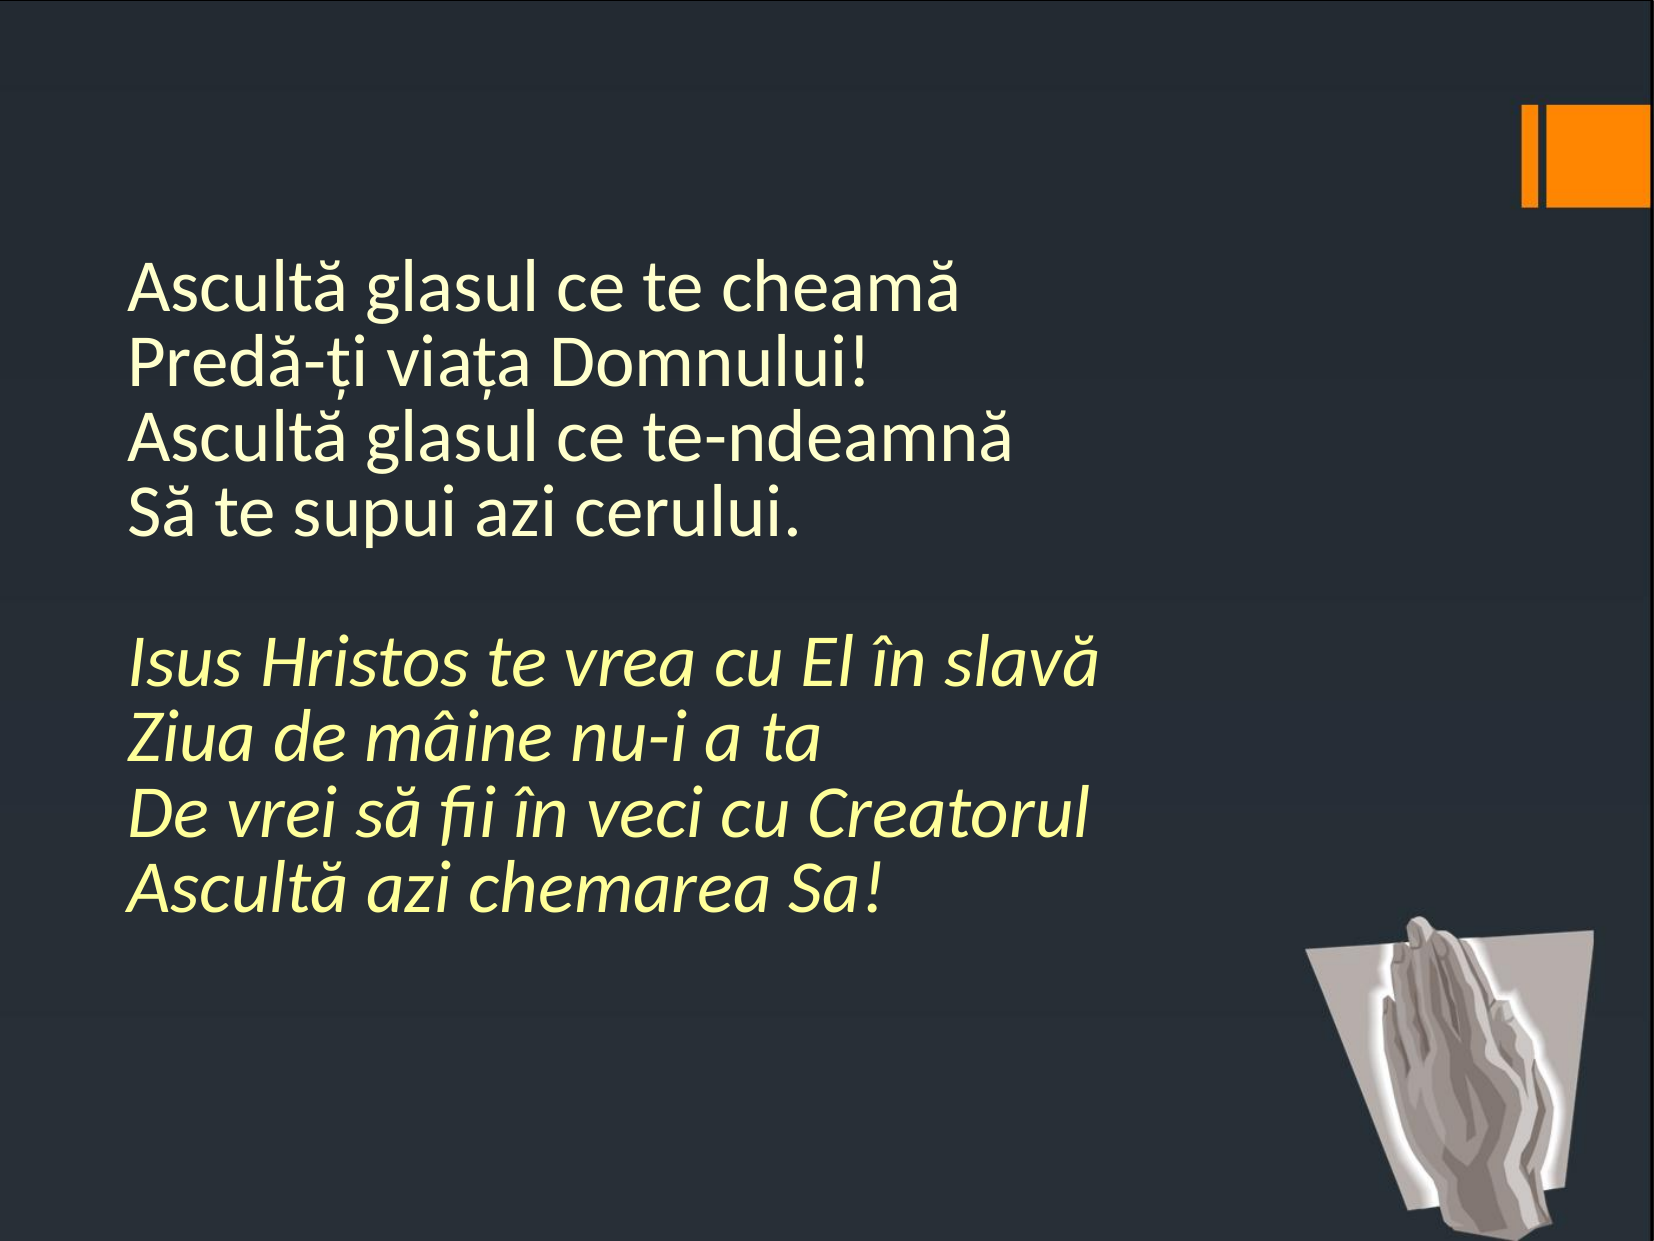

Ascultă glasul ce te cheamă
Predă-ți viața Domnului!
Ascultă glasul ce te-ndeamnă
Să te supui azi cerului.
Isus Hristos te vrea cu El în slavă
Ziua de mâine nu-i a ta
De vrei să fii în veci cu Creatorul
Ascultă azi chemarea Sa!